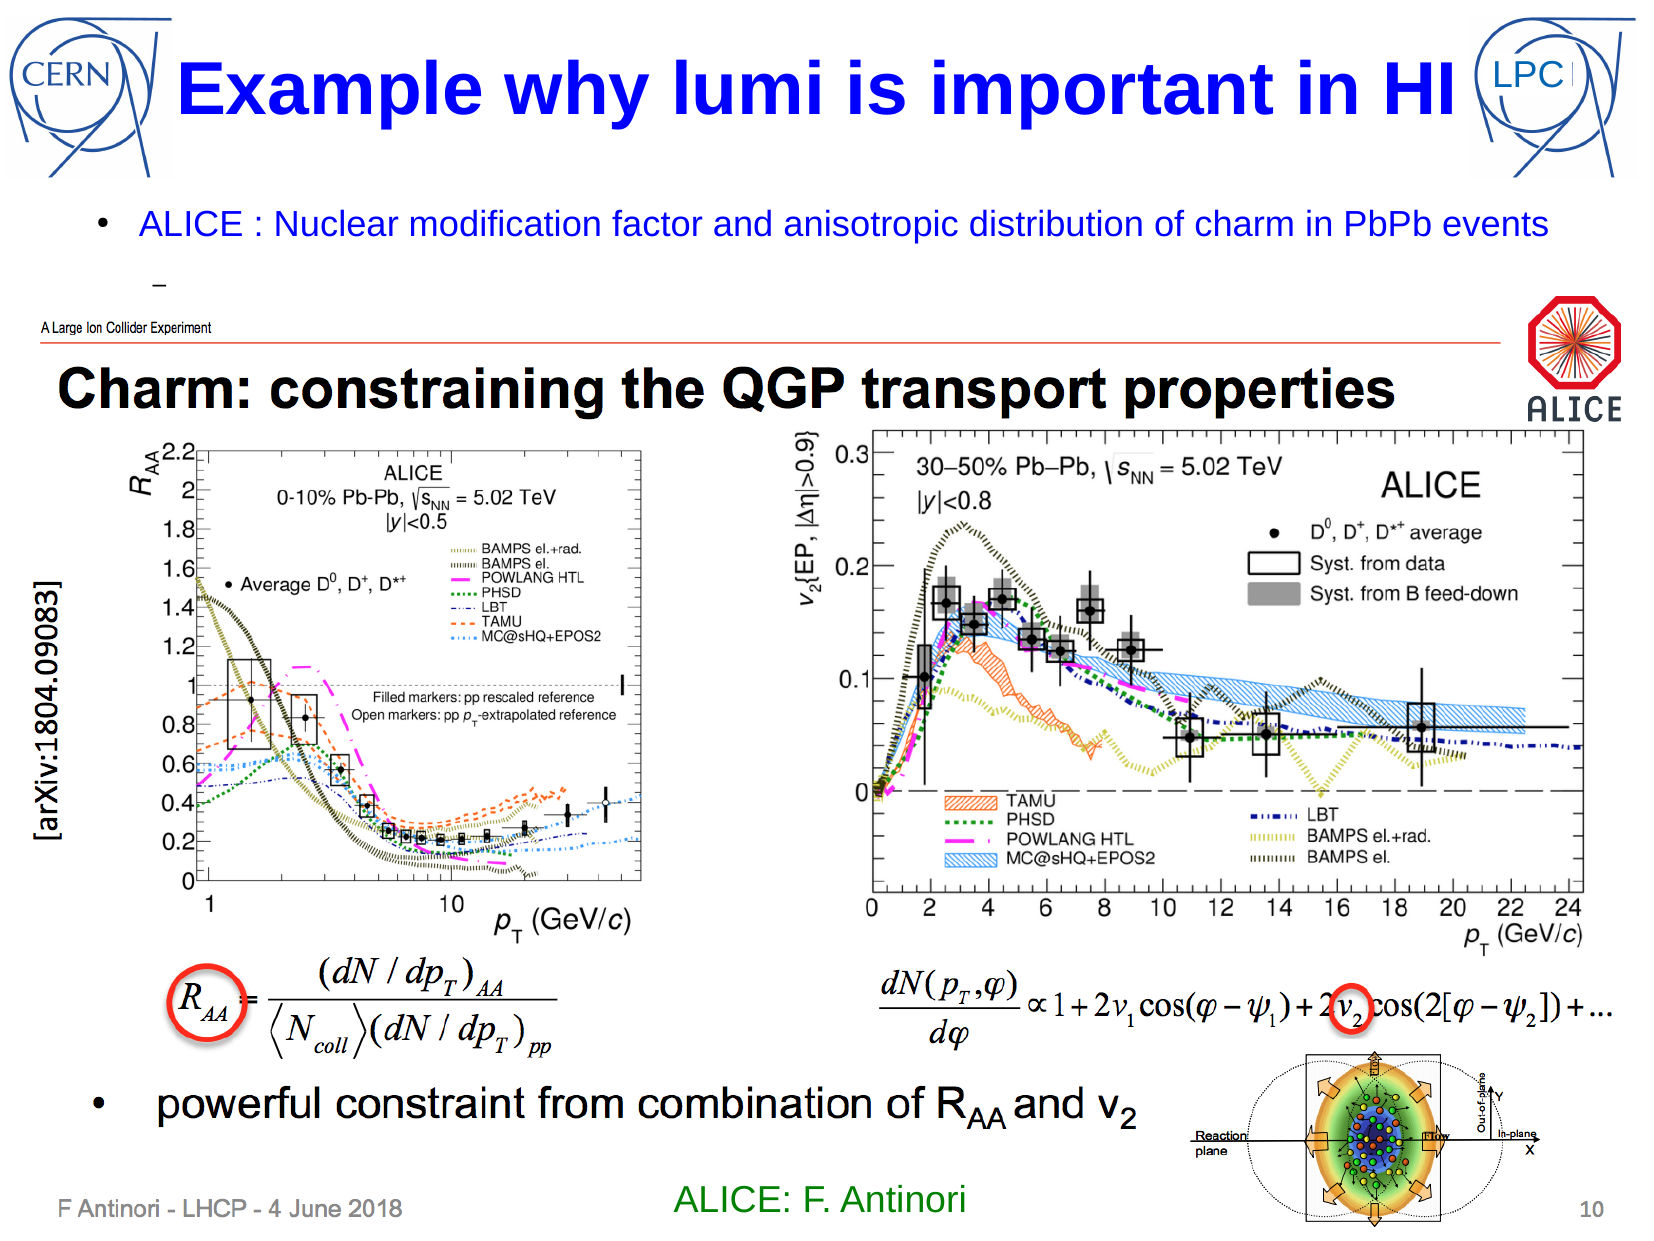

# Example why lumi is important in HI
ALICE : Nuclear modification factor and anisotropic distribution of charm in PbPb events
ALICE: F. Antinori